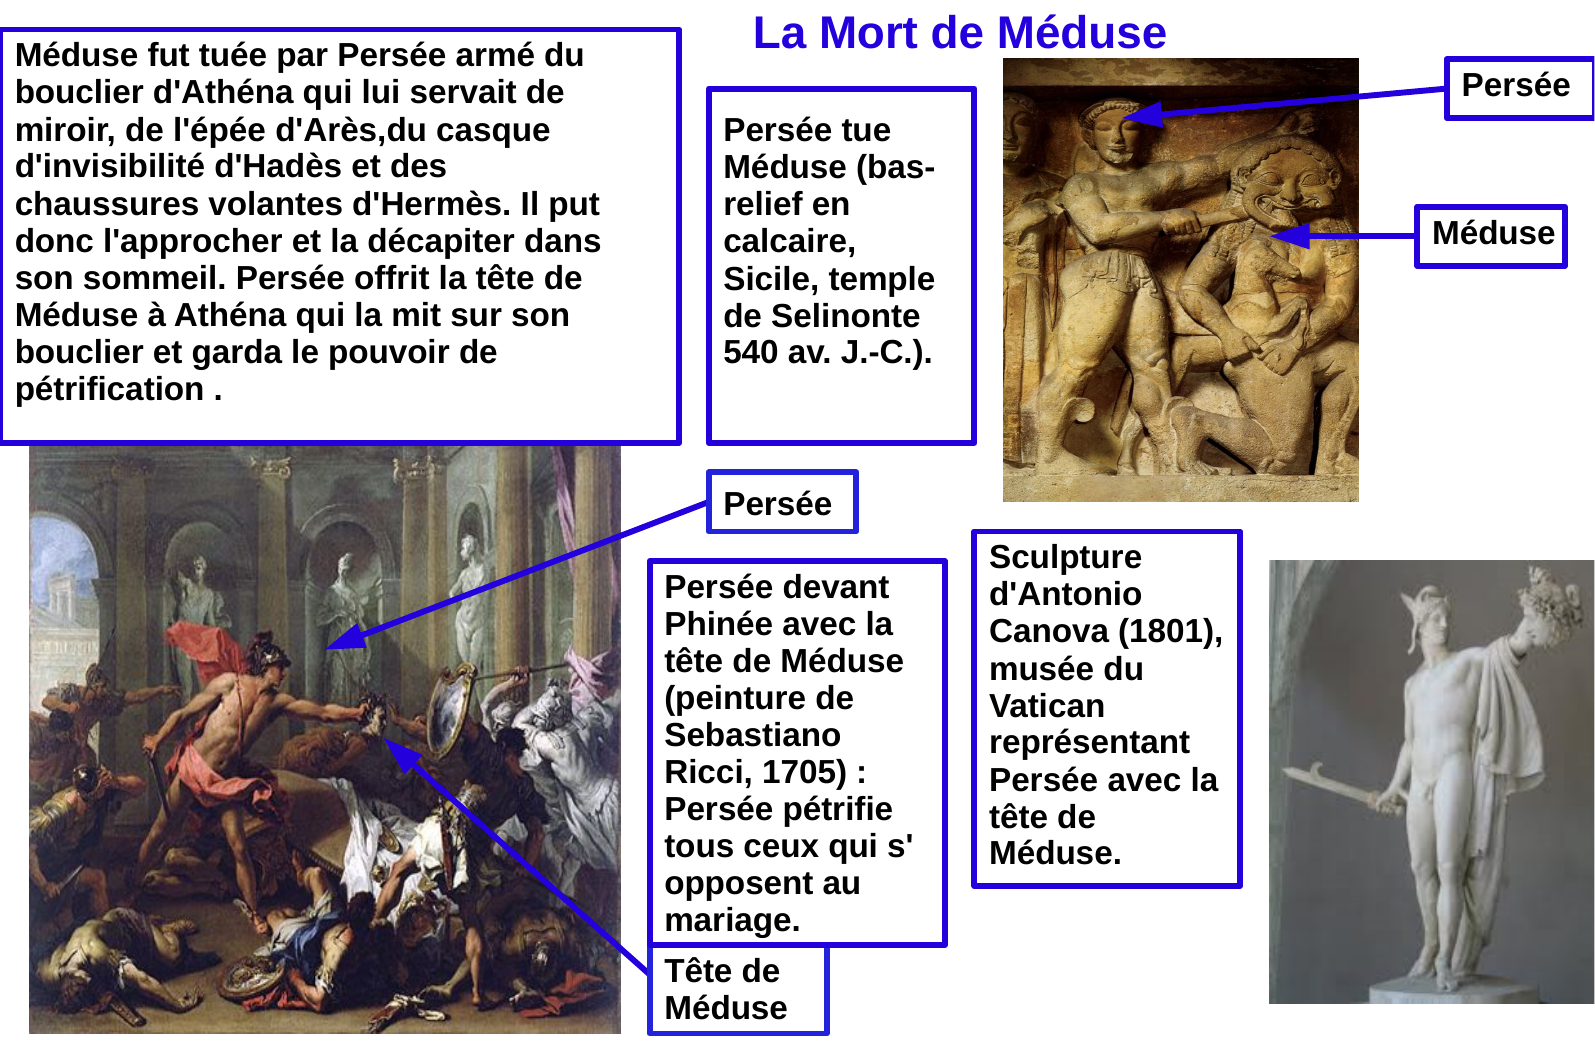

La Mort de Méduse
Méduse fut tuée par Persée armé du bouclier d'Athéna qui lui servait de miroir, de l'épée d'Arès,du casque d'invisibilité d'Hadès et des chaussures volantes d'Hermès. Il put donc l'approcher et la décapiter dans son sommeil. Persée offrit la tête de Méduse à Athéna qui la mit sur son bouclier et garda le pouvoir de pétrification .
Persée
Persée tue Méduse (bas-relief en calcaire,
Sicile, temple de Selinonte 540 av. J.-C.).
Méduse
Persée
Sculpture d'Antonio Canova (1801), musée du Vatican représentant Persée avec la tête de Méduse.
Persée devant Phinée avec la tête de Méduse
(peinture de Sebastiano Ricci, 1705) : Persée pétrifie
tous ceux qui s'
opposent au mariage.
Tête de Méduse